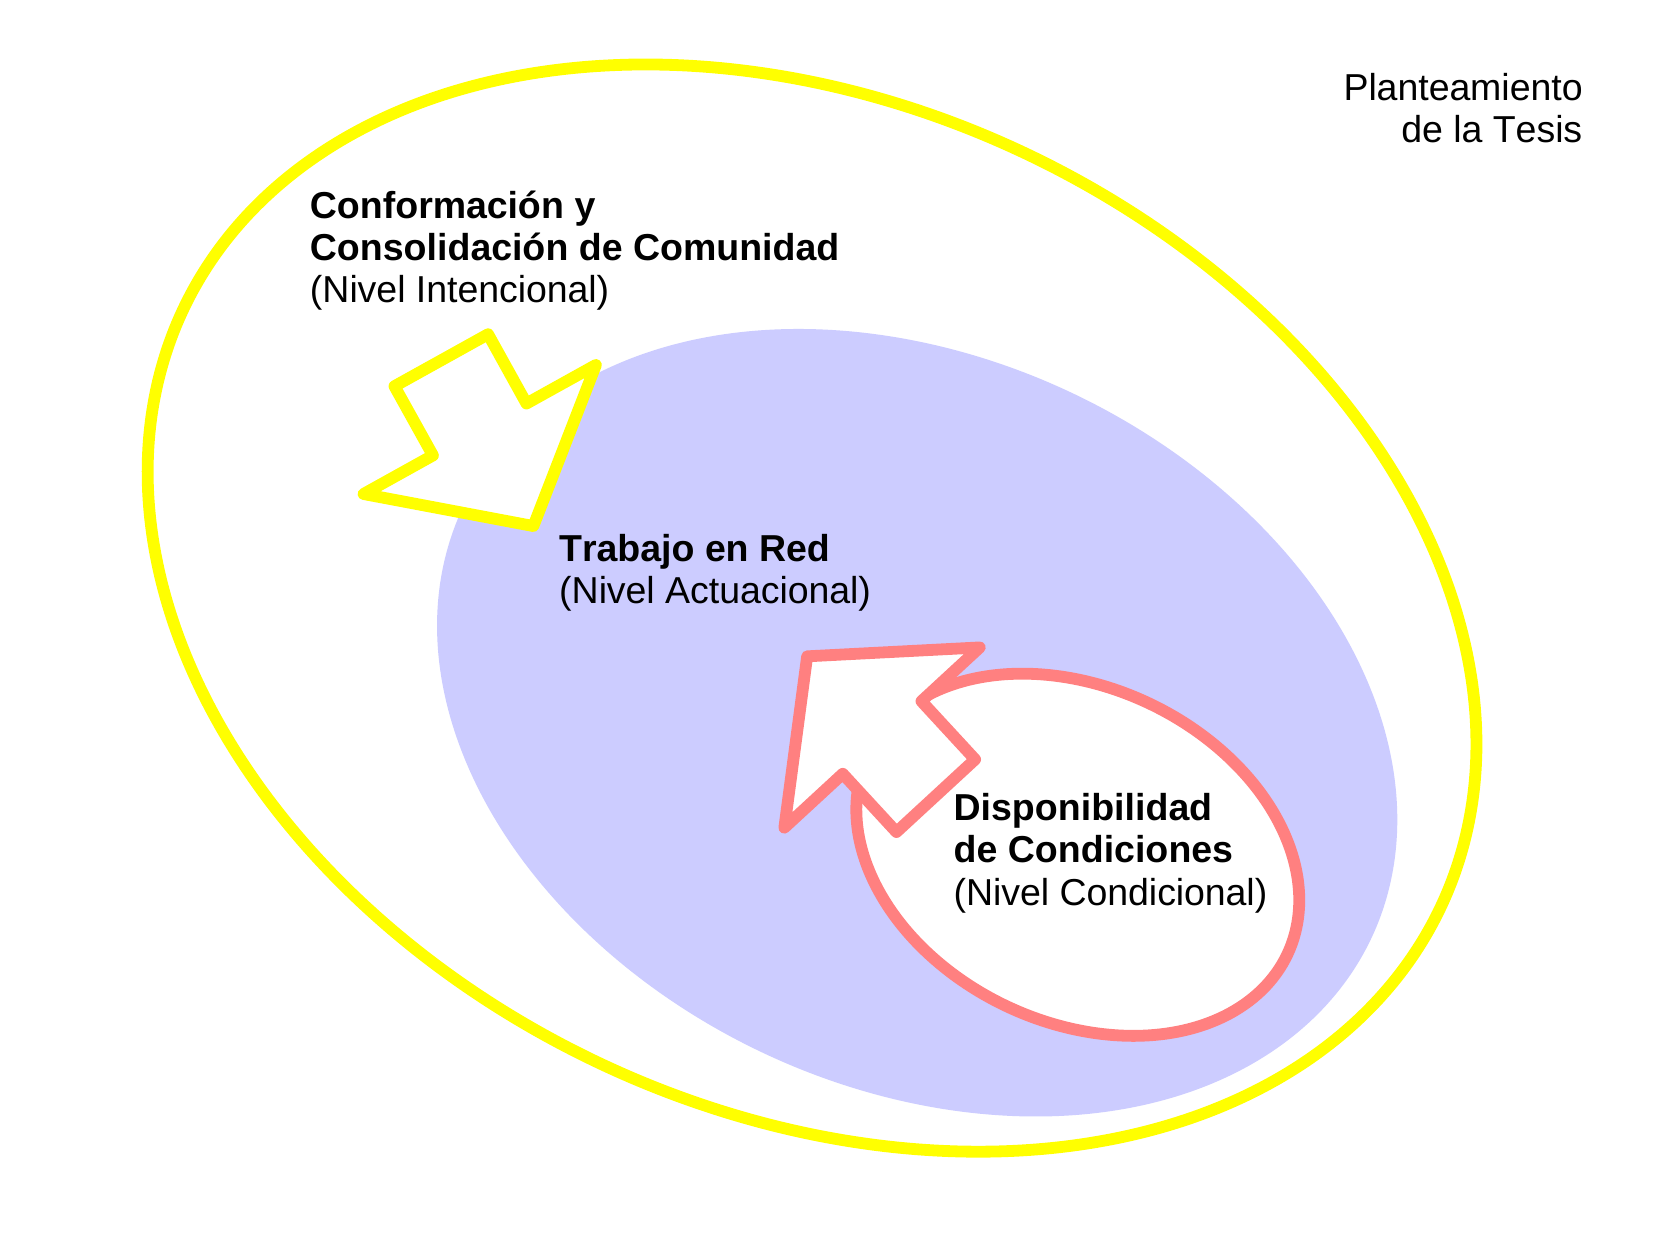

Planteamiento
de la Tesis
Conformación y
Consolidación de Comunidad
(Nivel Intencional)
Trabajo en Red
(Nivel Actuacional)
Disponibilidad
de Condiciones
(Nivel Condicional)